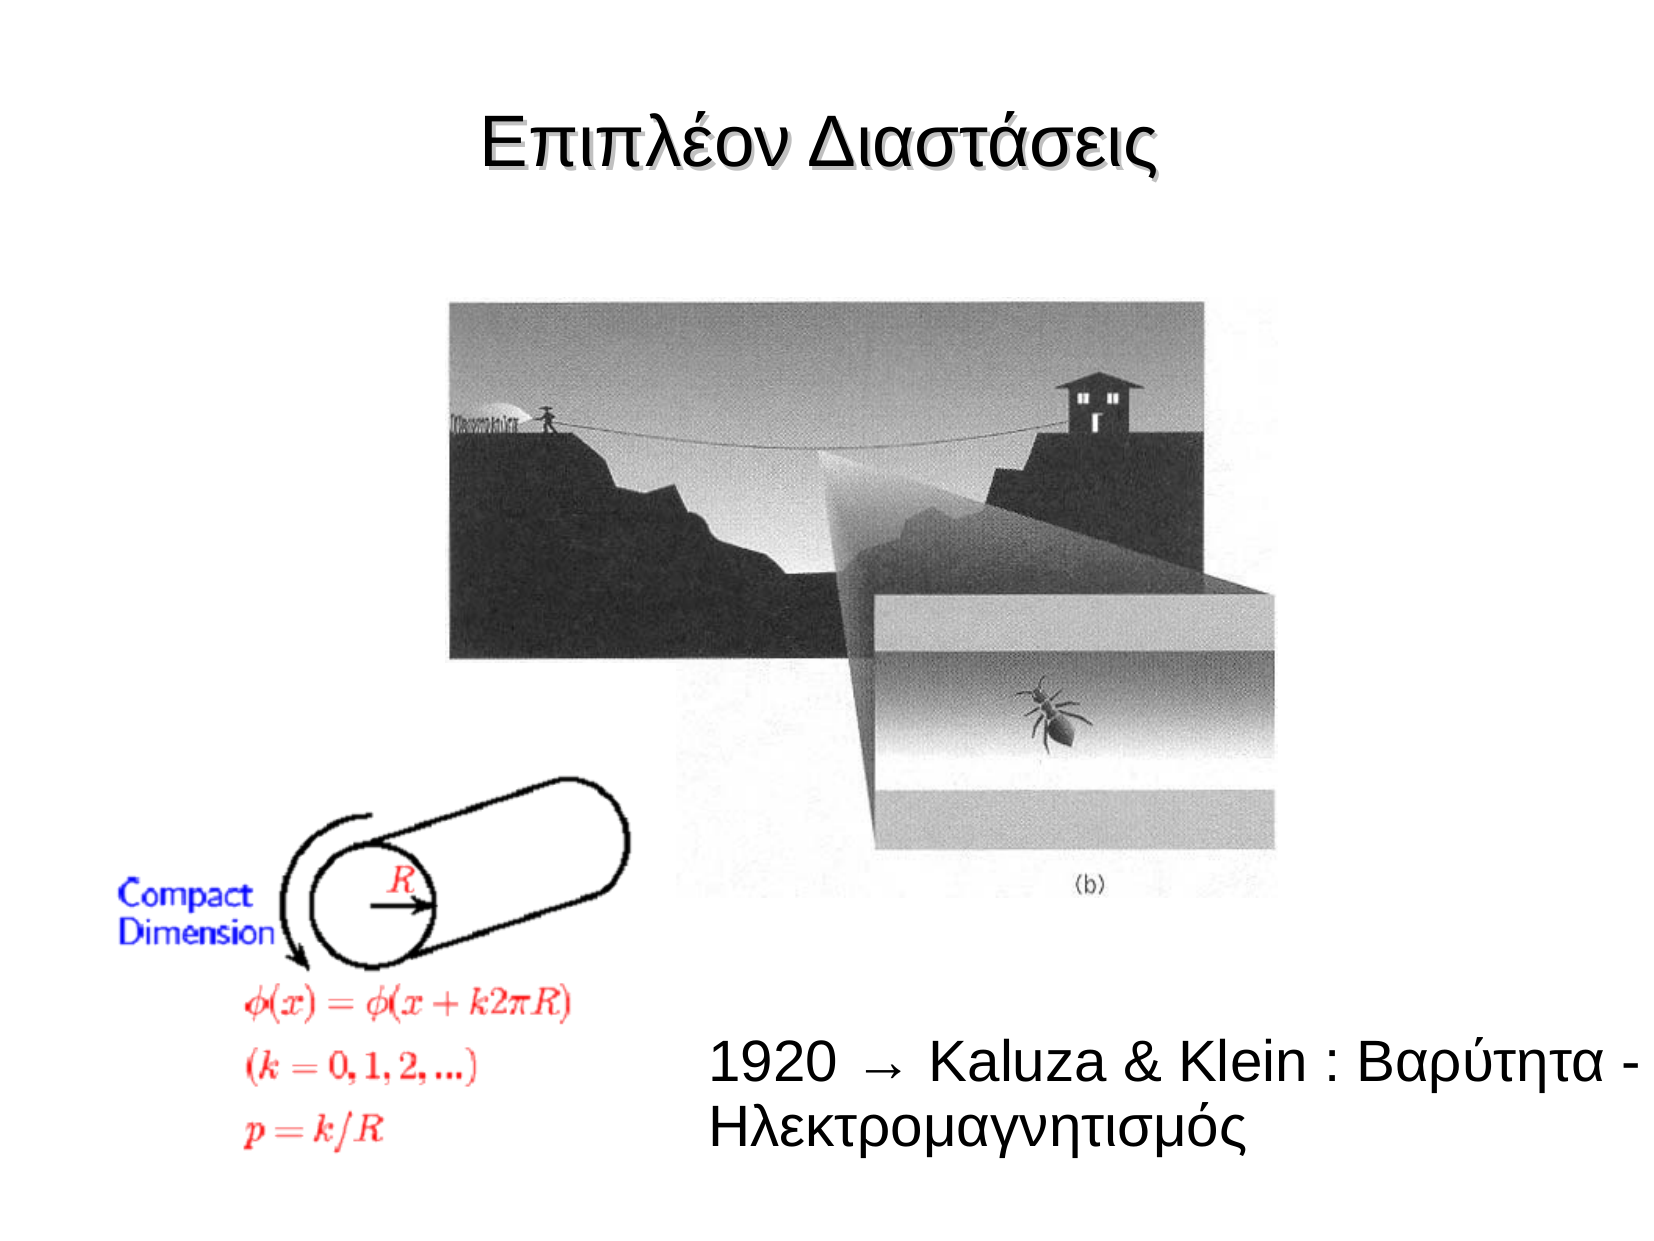

# Επιπλέον Διαστάσεις
1920 → Kaluza & Klein : Βαρύτητα - Ηλεκτρομαγνητισμός